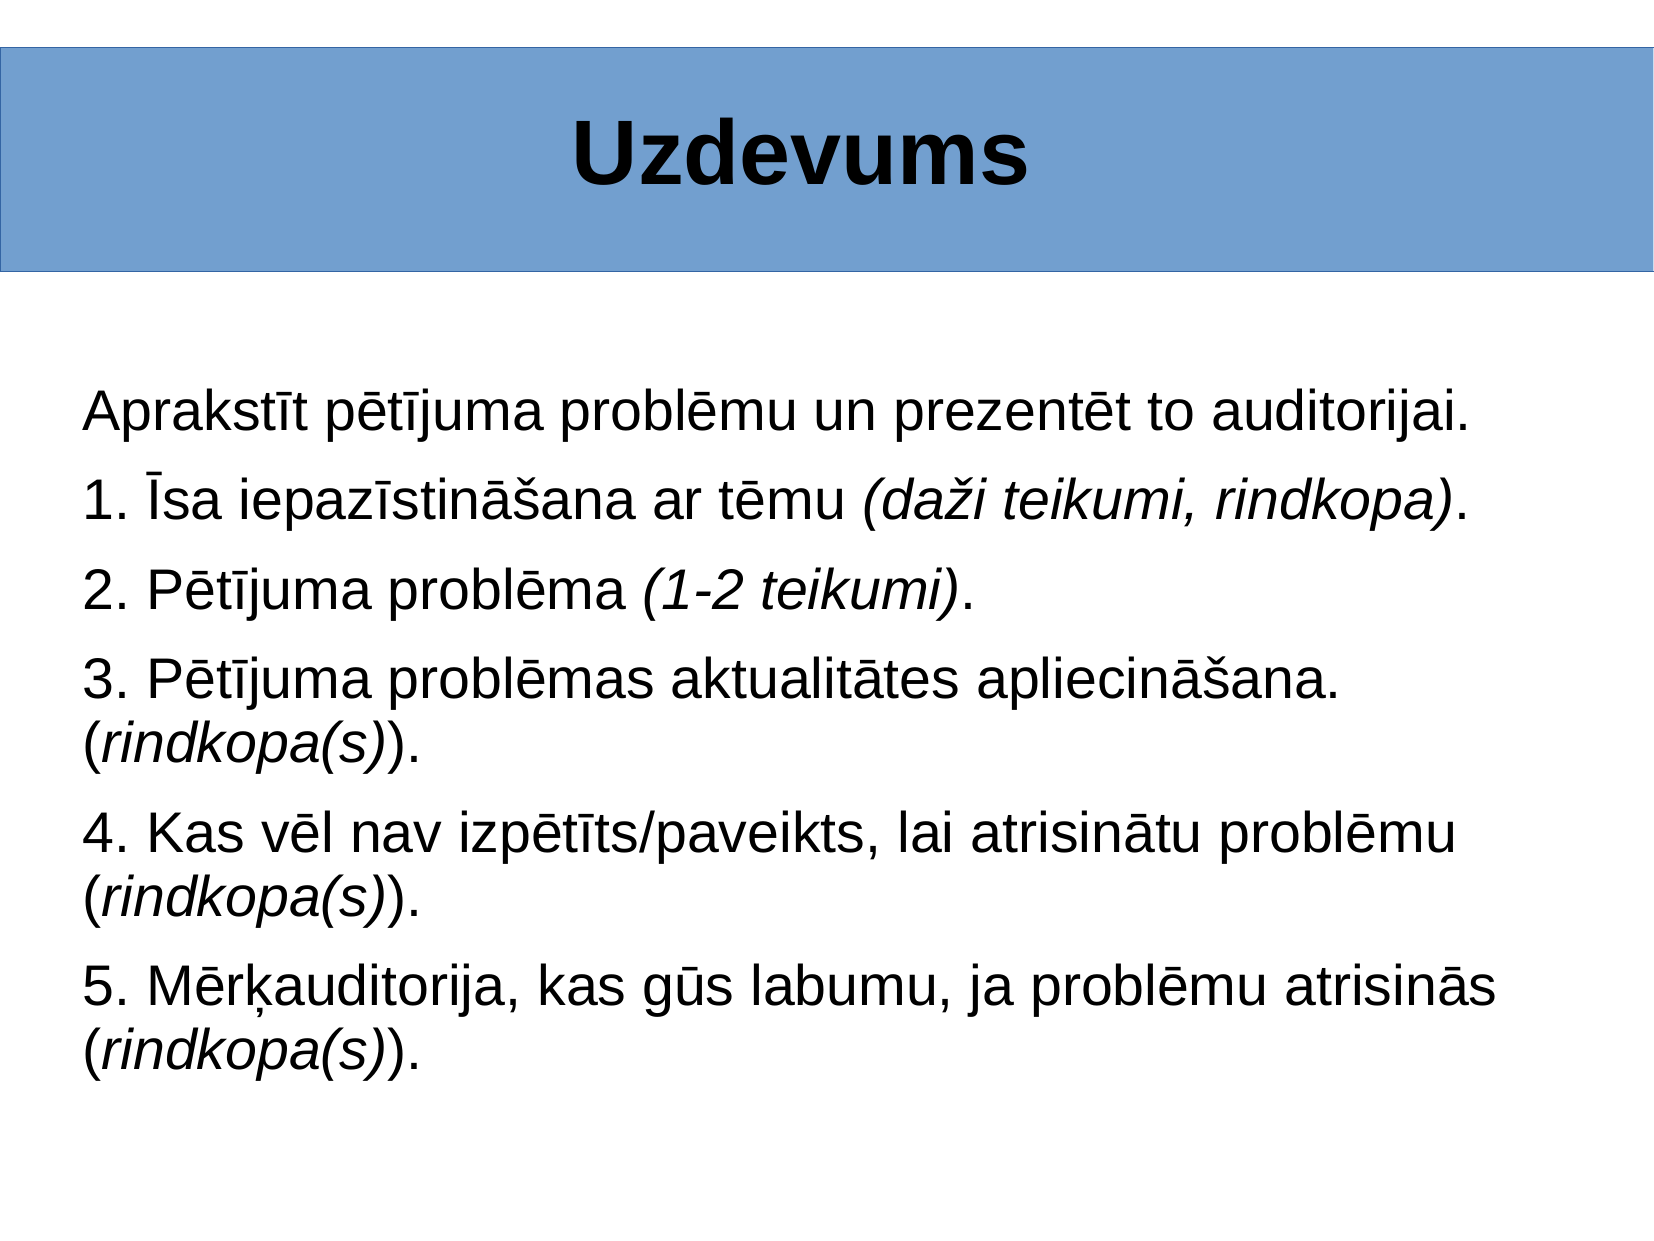

# Uzdevums
Aprakstīt pētījuma problēmu un prezentēt to auditorijai.
1. Īsa iepazīstināšana ar tēmu (daži teikumi, rindkopa).
2. Pētījuma problēma (1-2 teikumi).
3. Pētījuma problēmas aktualitātes apliecināšana. (rindkopa(s)).
4. Kas vēl nav izpētīts/paveikts, lai atrisinātu problēmu (rindkopa(s)).
5. Mērķauditorija, kas gūs labumu, ja problēmu atrisinās (rindkopa(s)).